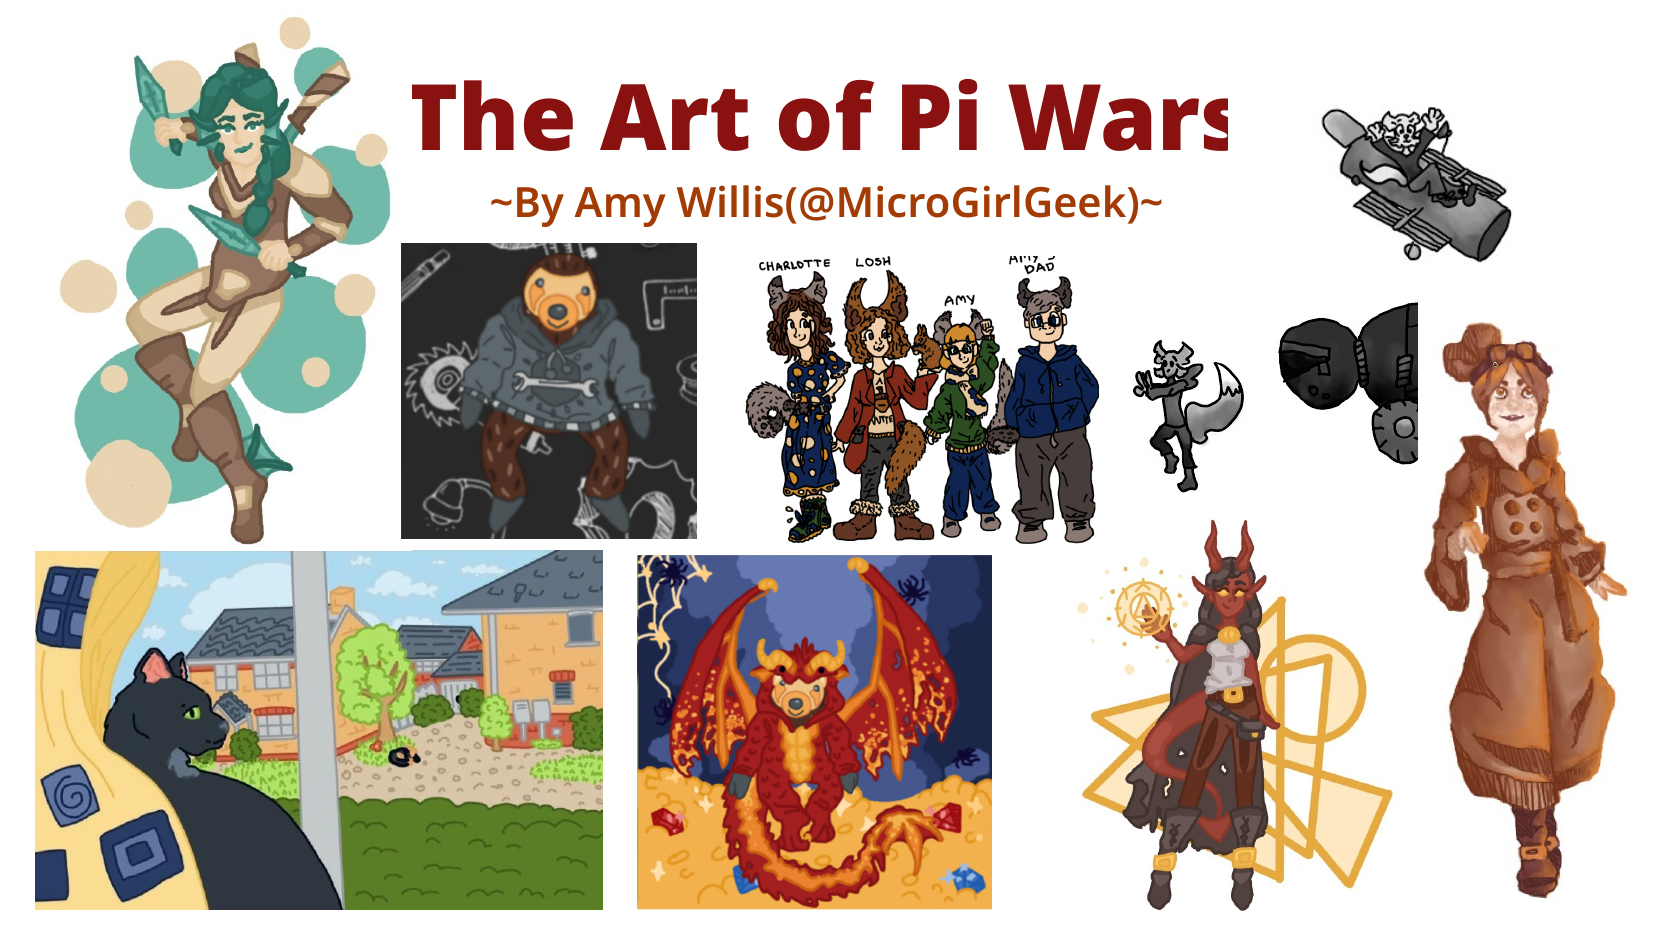

# The Art of Pi Wars
~By Amy Willis(@MicroGirlGeek)~